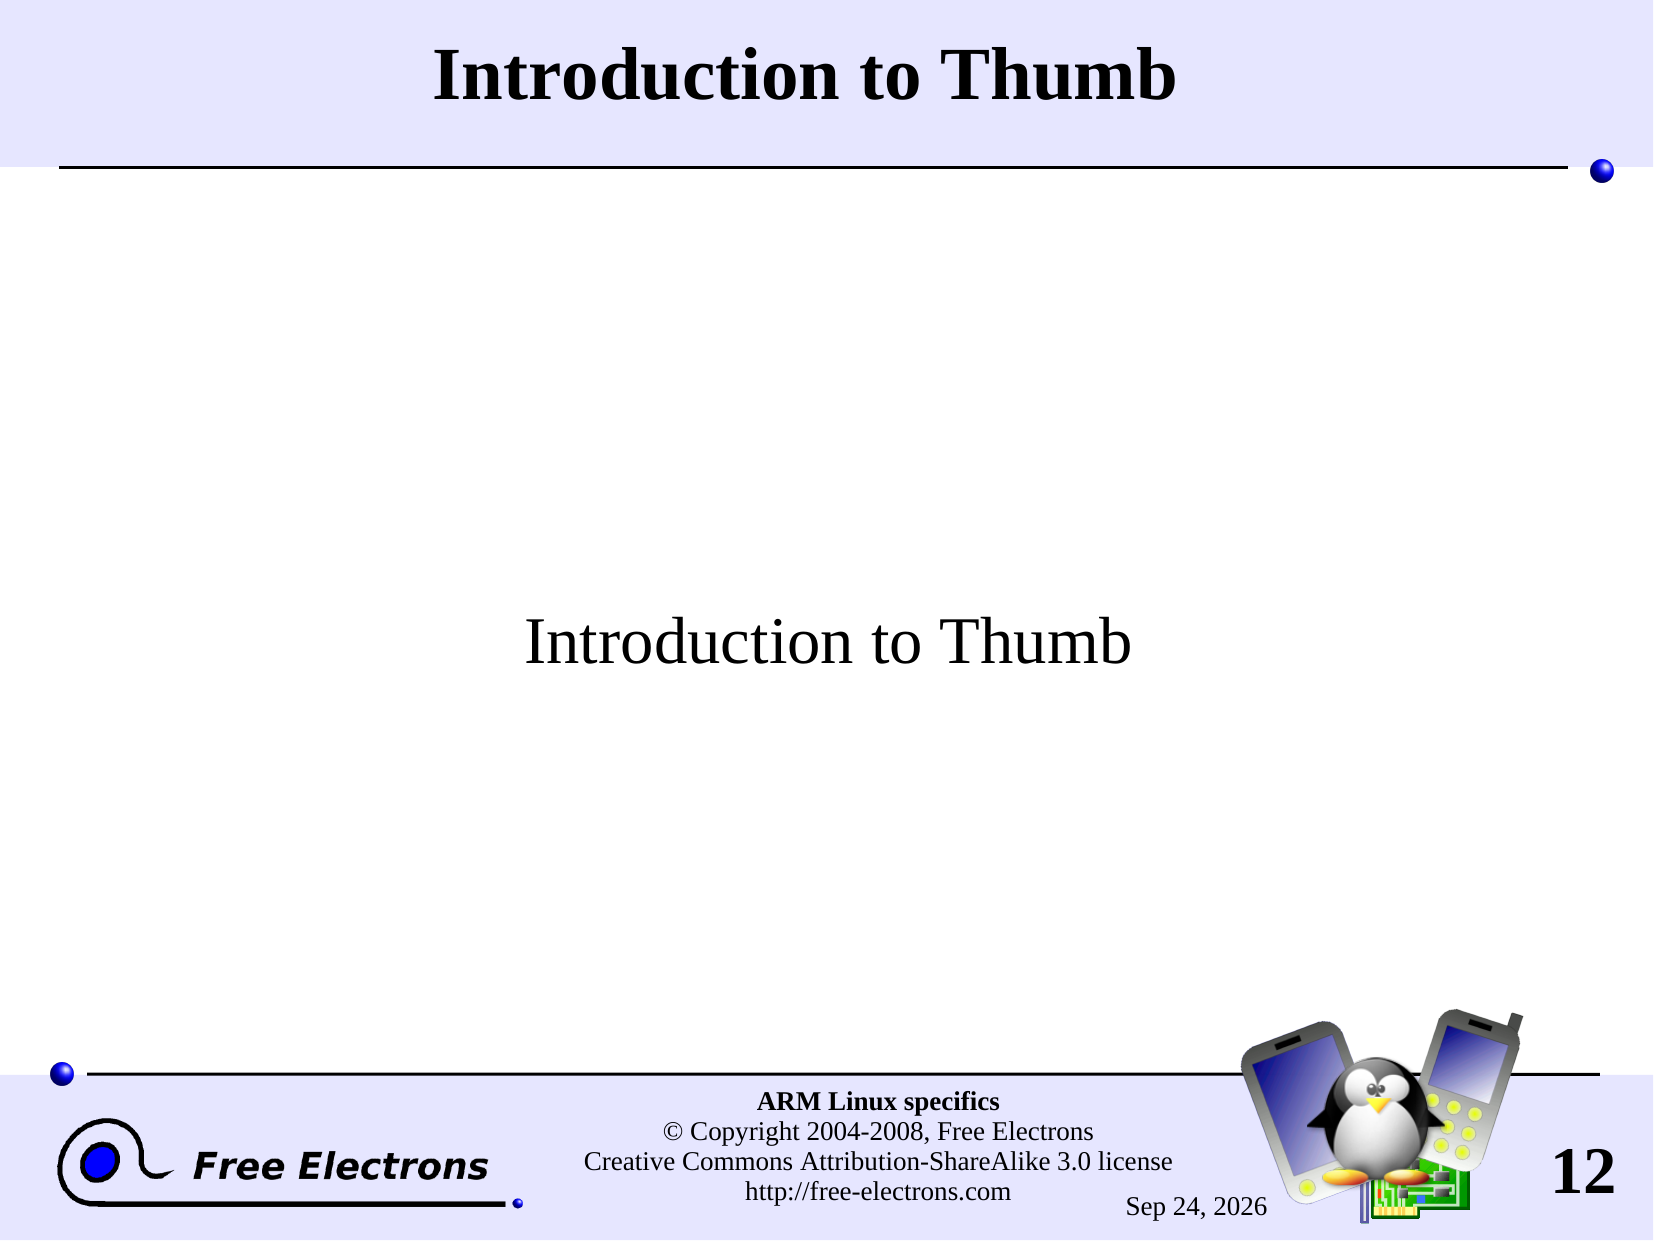

# Introduction to Thumb
Introduction to Thumb